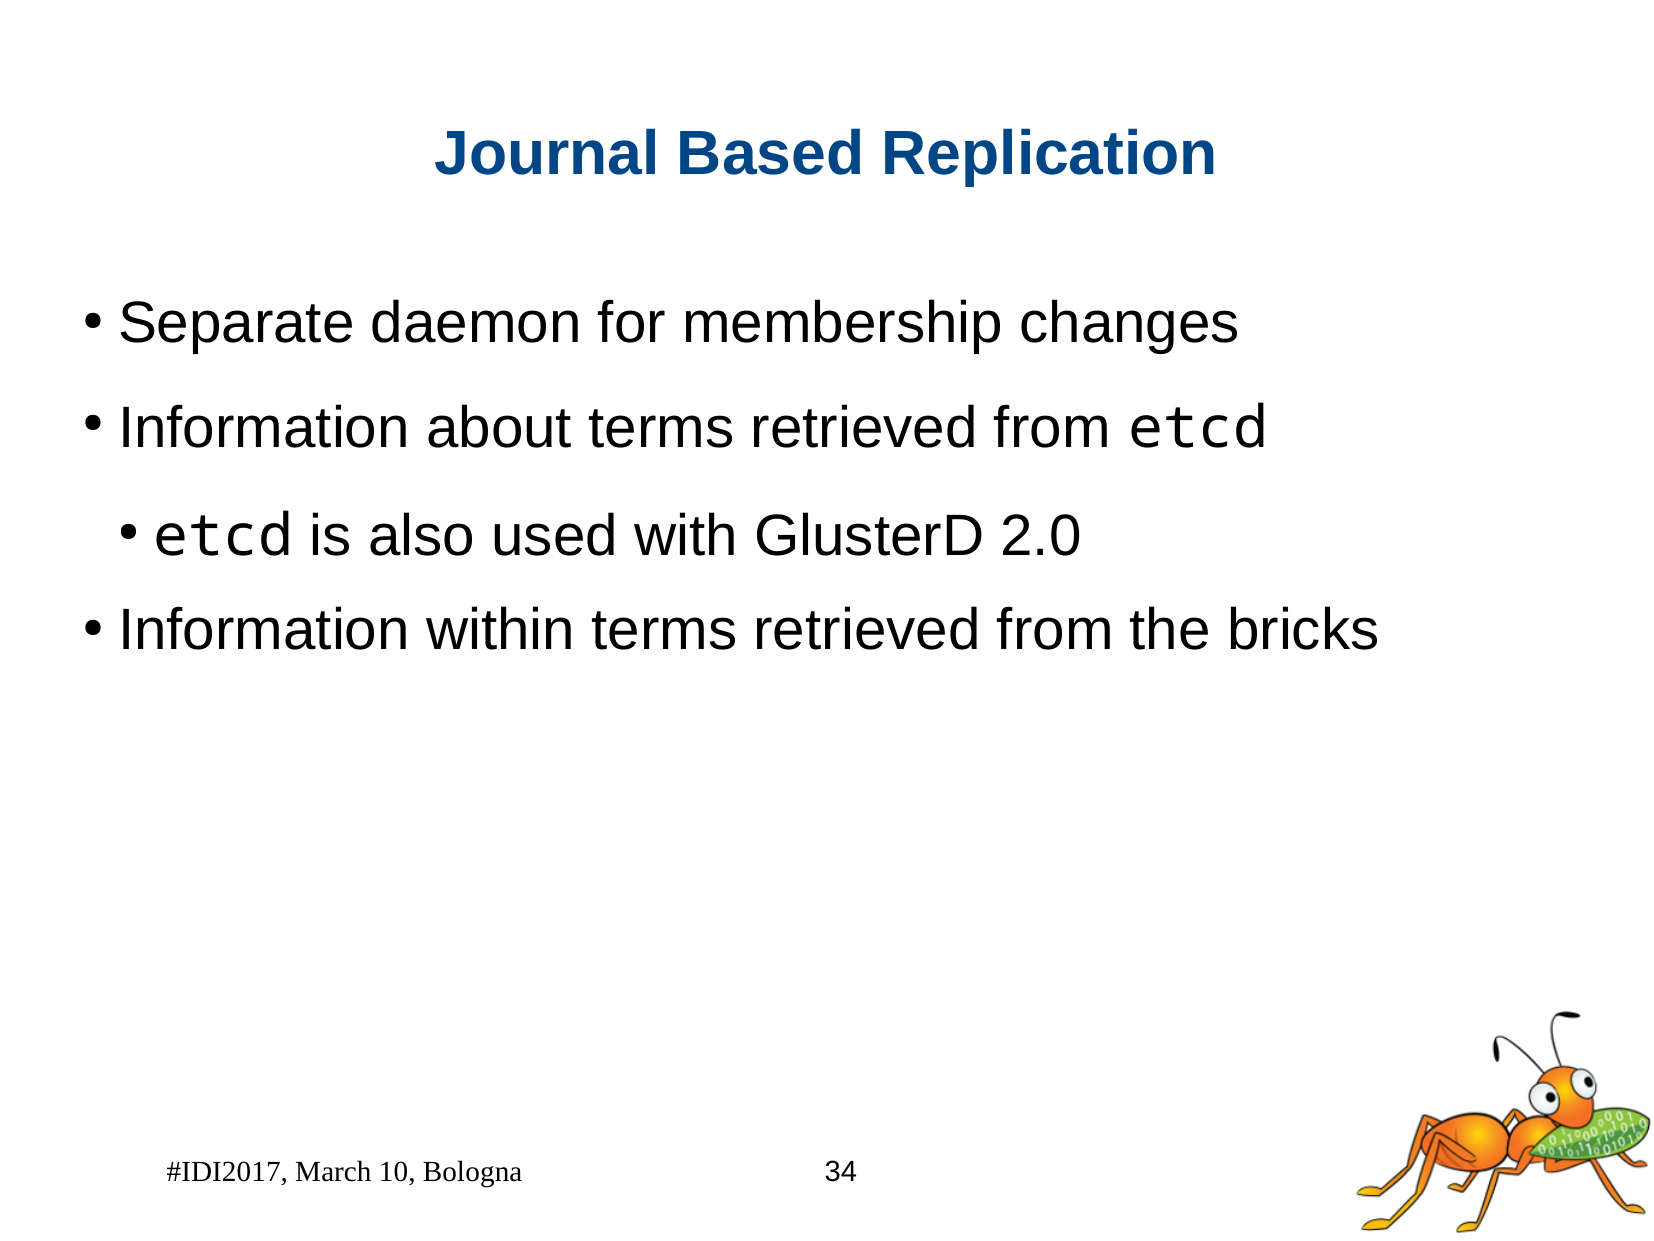

# Journal Based Replication
Separate daemon for membership changes
Information about terms retrieved from etcd
etcd is also used with GlusterD 2.0
Information within terms retrieved from the bricks
#IDI2017, March 10, Bologna
34